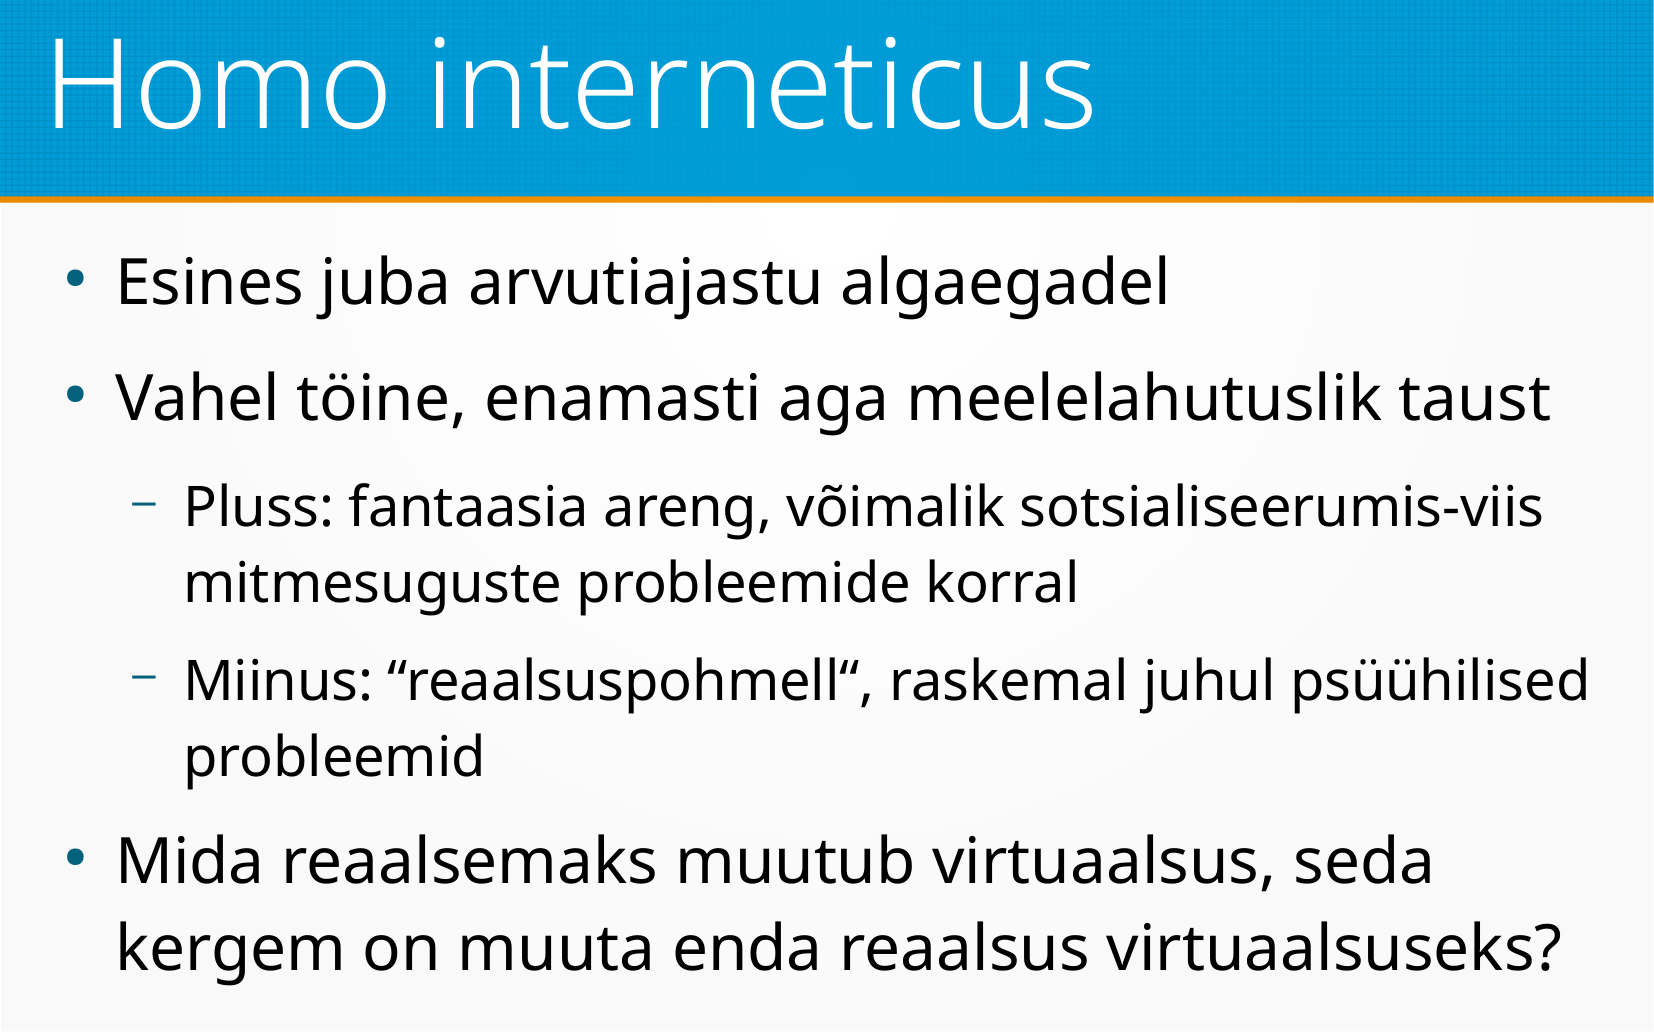

# Homo interneticus
Esines juba arvutiajastu algaegadel
Vahel töine, enamasti aga meelelahutuslik taust
Pluss: fantaasia areng, võimalik sotsialiseerumis-viis mitmesuguste probleemide korral
Miinus: “reaalsuspohmell“, raskemal juhul psüühilised probleemid
Mida reaalsemaks muutub virtuaalsus, seda kergem on muuta enda reaalsus virtuaalsuseks?